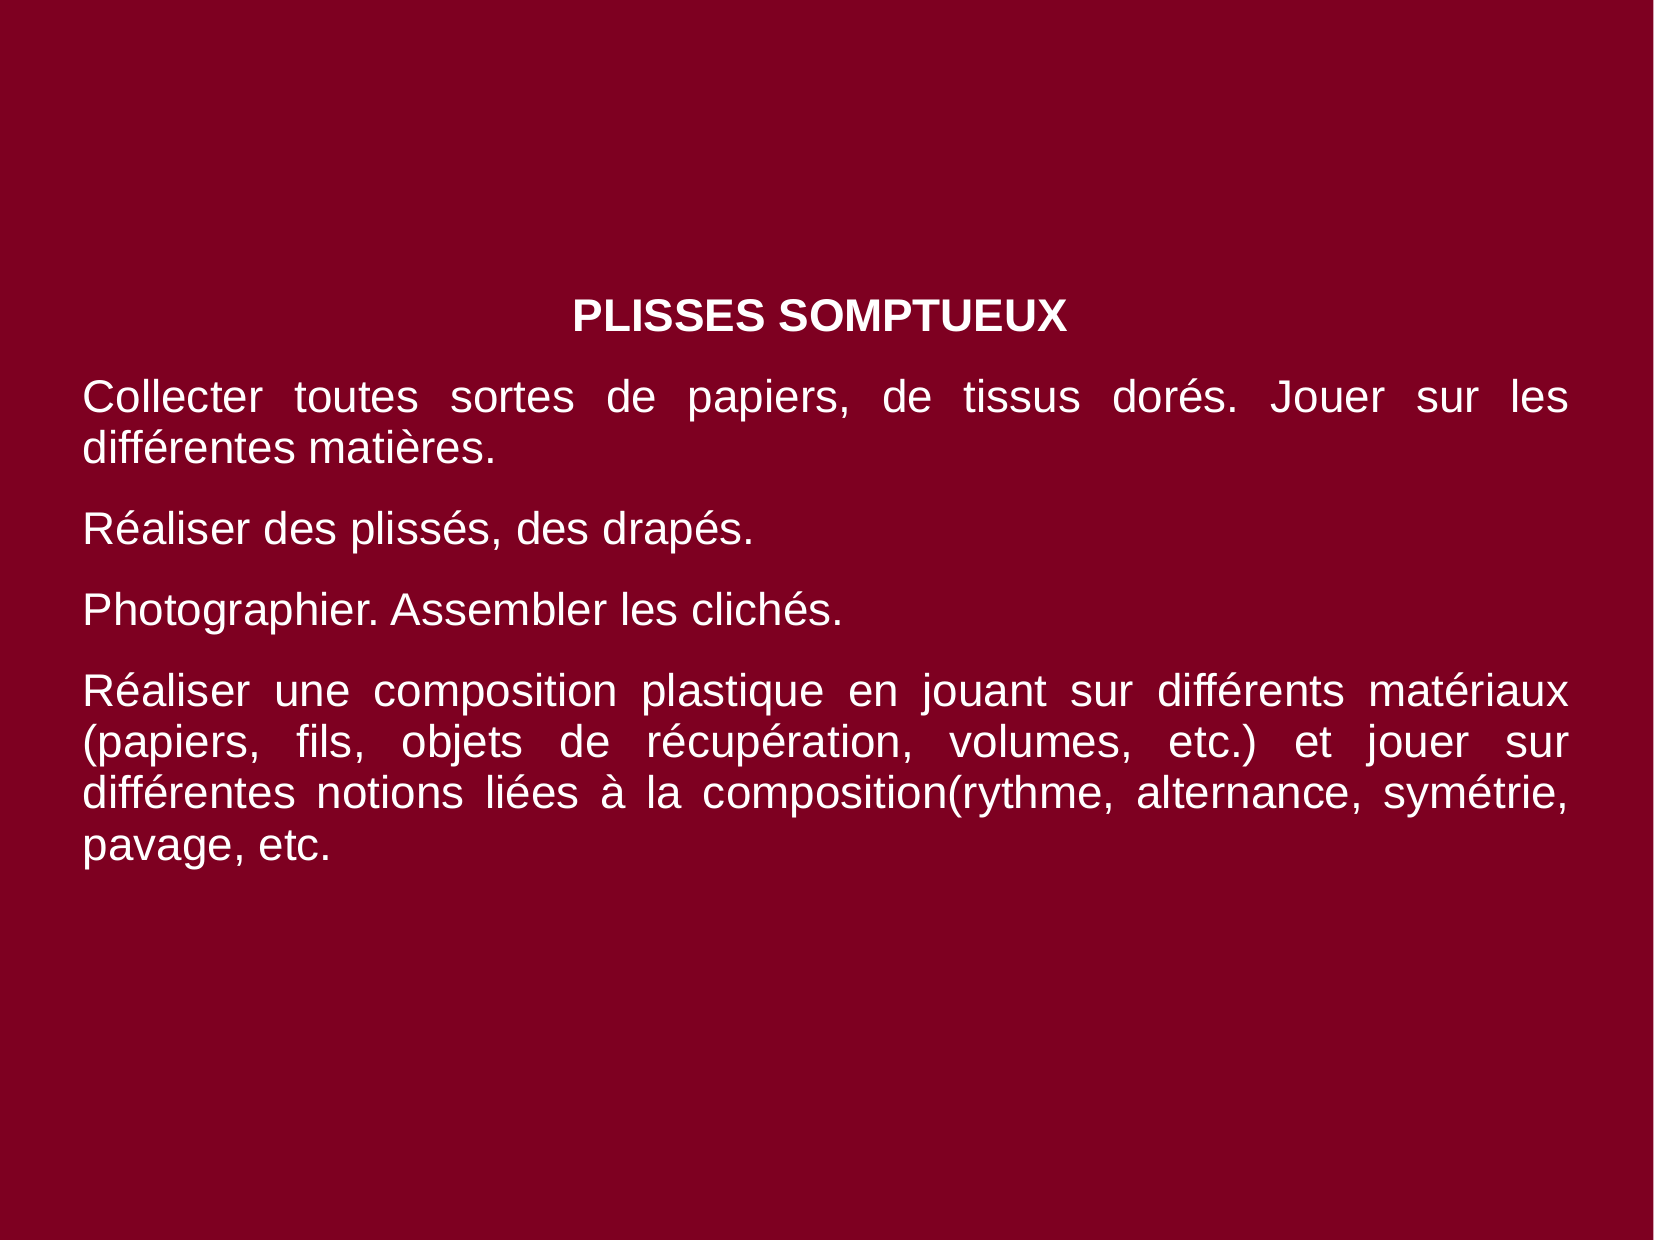

# PLISSES SOMPTUEUX
Collecter toutes sortes de papiers, de tissus dorés. Jouer sur les différentes matières.
Réaliser des plissés, des drapés.
Photographier. Assembler les clichés.
Réaliser une composition plastique en jouant sur différents matériaux (papiers, fils, objets de récupération, volumes, etc.) et jouer sur différentes notions liées à la composition(rythme, alternance, symétrie, pavage, etc.